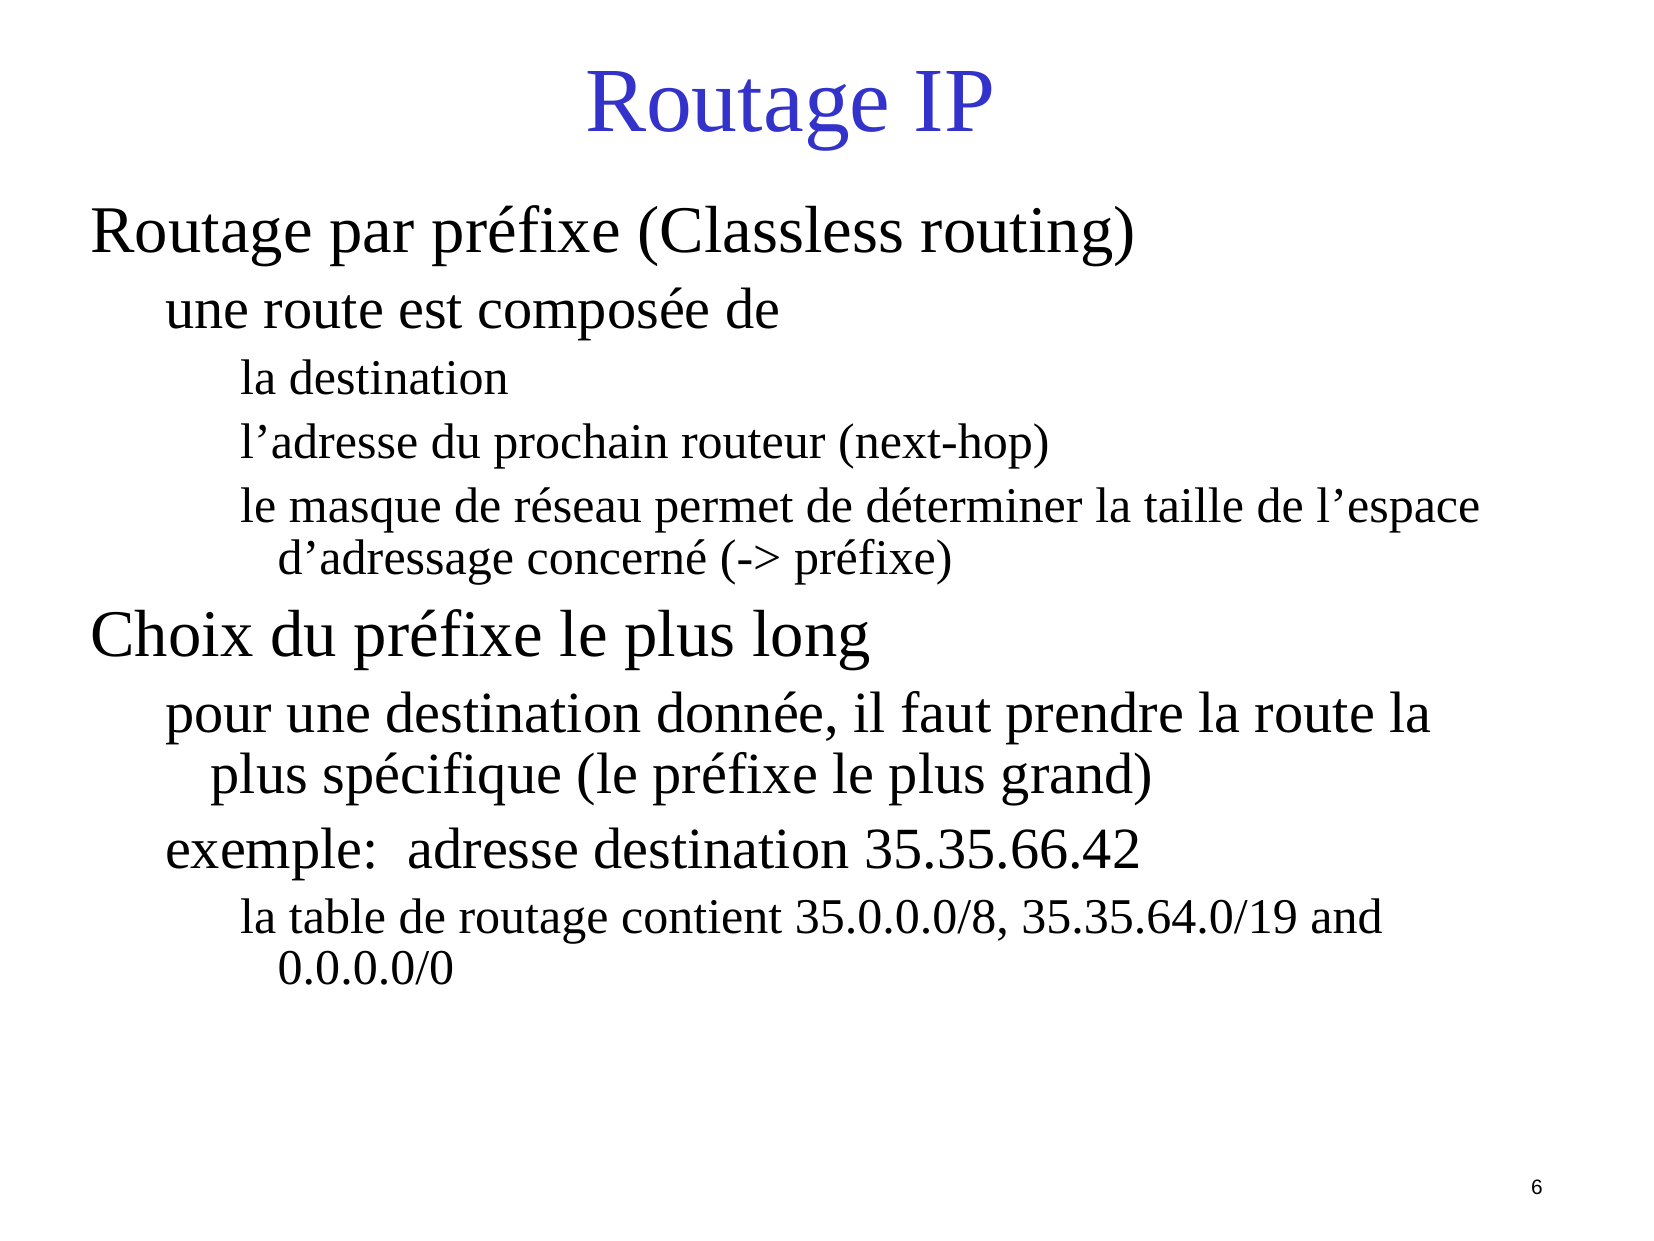

# Routage IP
Routage par préfixe (Classless routing)‏
une route est composée de
la destination
l’adresse du prochain routeur (next-hop)‏
le masque de réseau permet de déterminer la taille de l’espace d’adressage concerné (-> préfixe)‏
Choix du préfixe le plus long
pour une destination donnée, il faut prendre la route la plus spécifique (le préfixe le plus grand)‏
exemple: adresse destination 35.35.66.42
la table de routage contient 35.0.0.0/8, 35.35.64.0/19 and 0.0.0.0/0